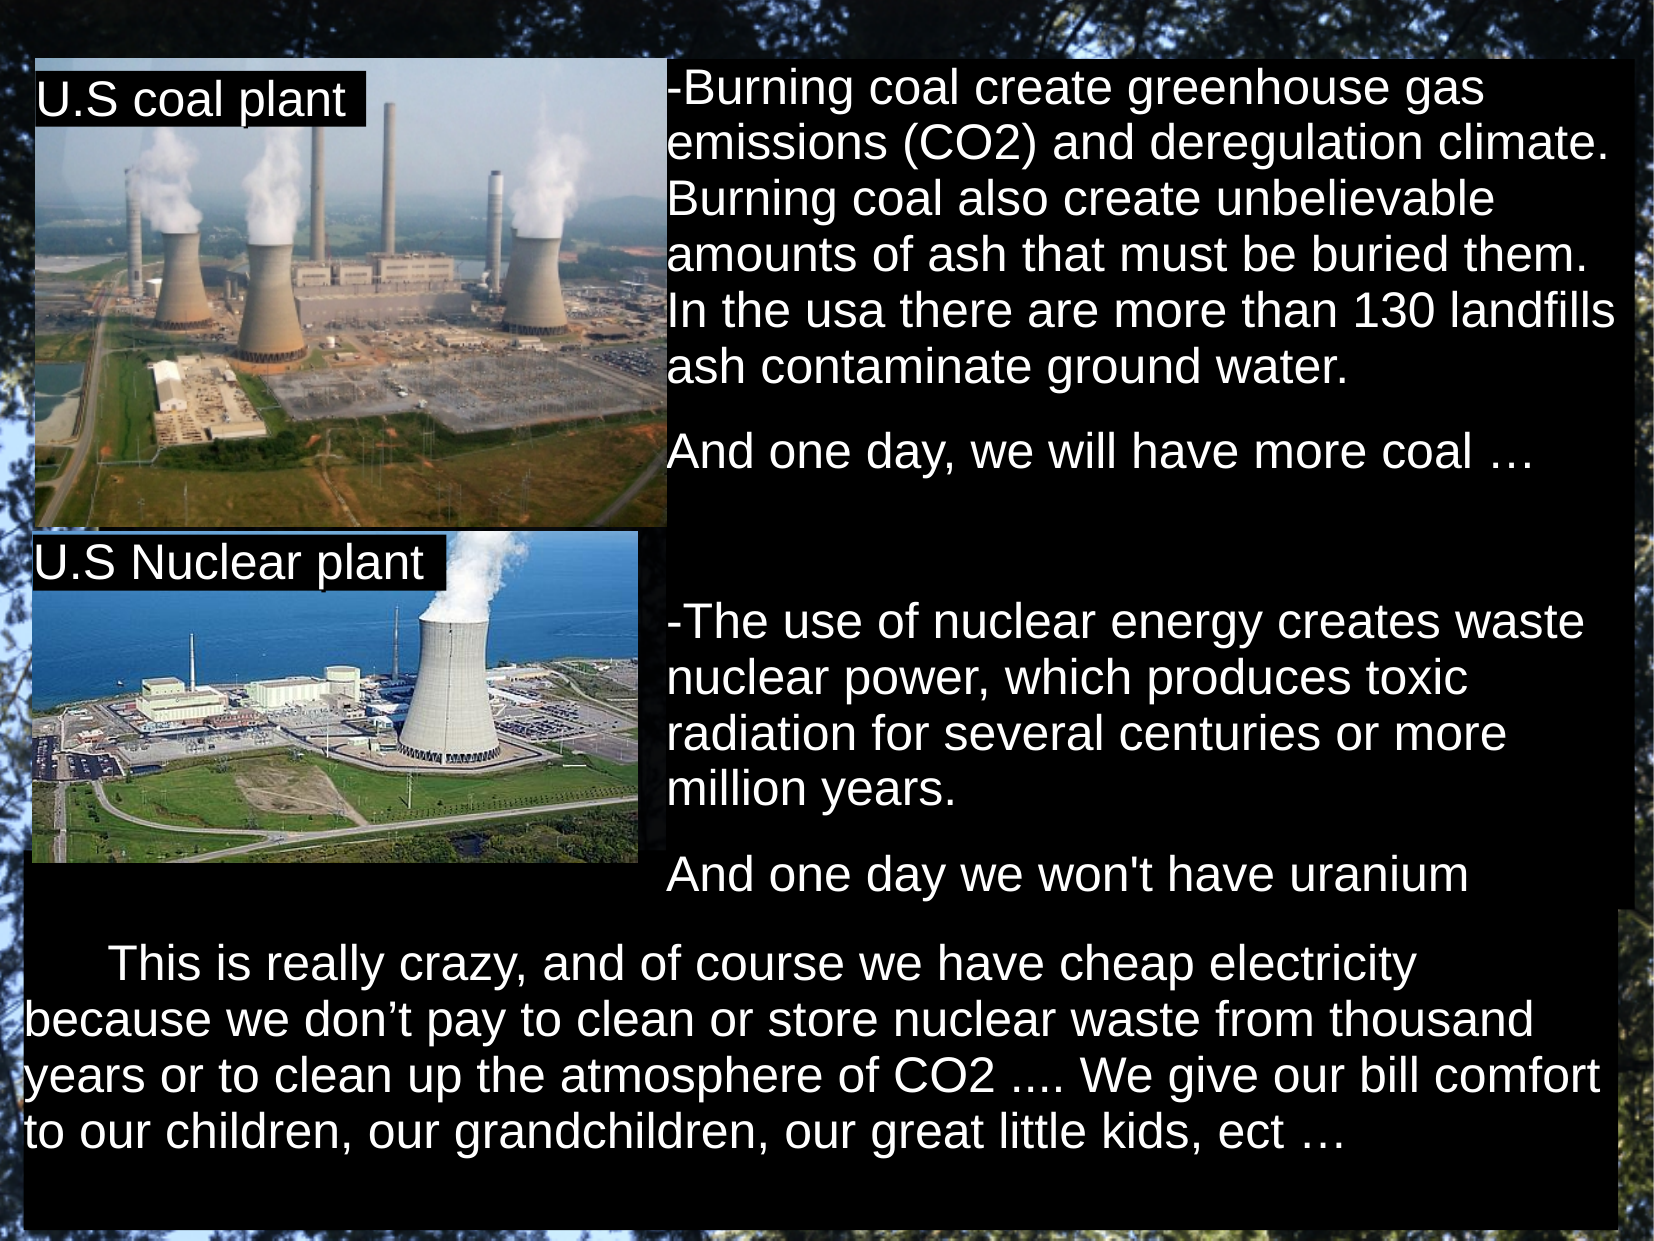

-Burning coal create greenhouse gas emissions (CO2) and deregulation climate. Burning coal also create unbelievable amounts of ash that must be buried them. In the usa there are more than 130 landfills ash contaminate ground water.
And one day, we will have more coal …
-The use of nuclear energy creates waste nuclear power, which produces toxic radiation for several centuries or more million years.
And one day we won't have uranium
U.S coal plant
U.S Nuclear plant
# This is really crazy, and of course we have cheap electricity because we don’t pay to clean or store nuclear waste from thousand years or to clean up the atmosphere of CO2 .... We give our bill comfort to our children, our grandchildren, our great little kids, ect …